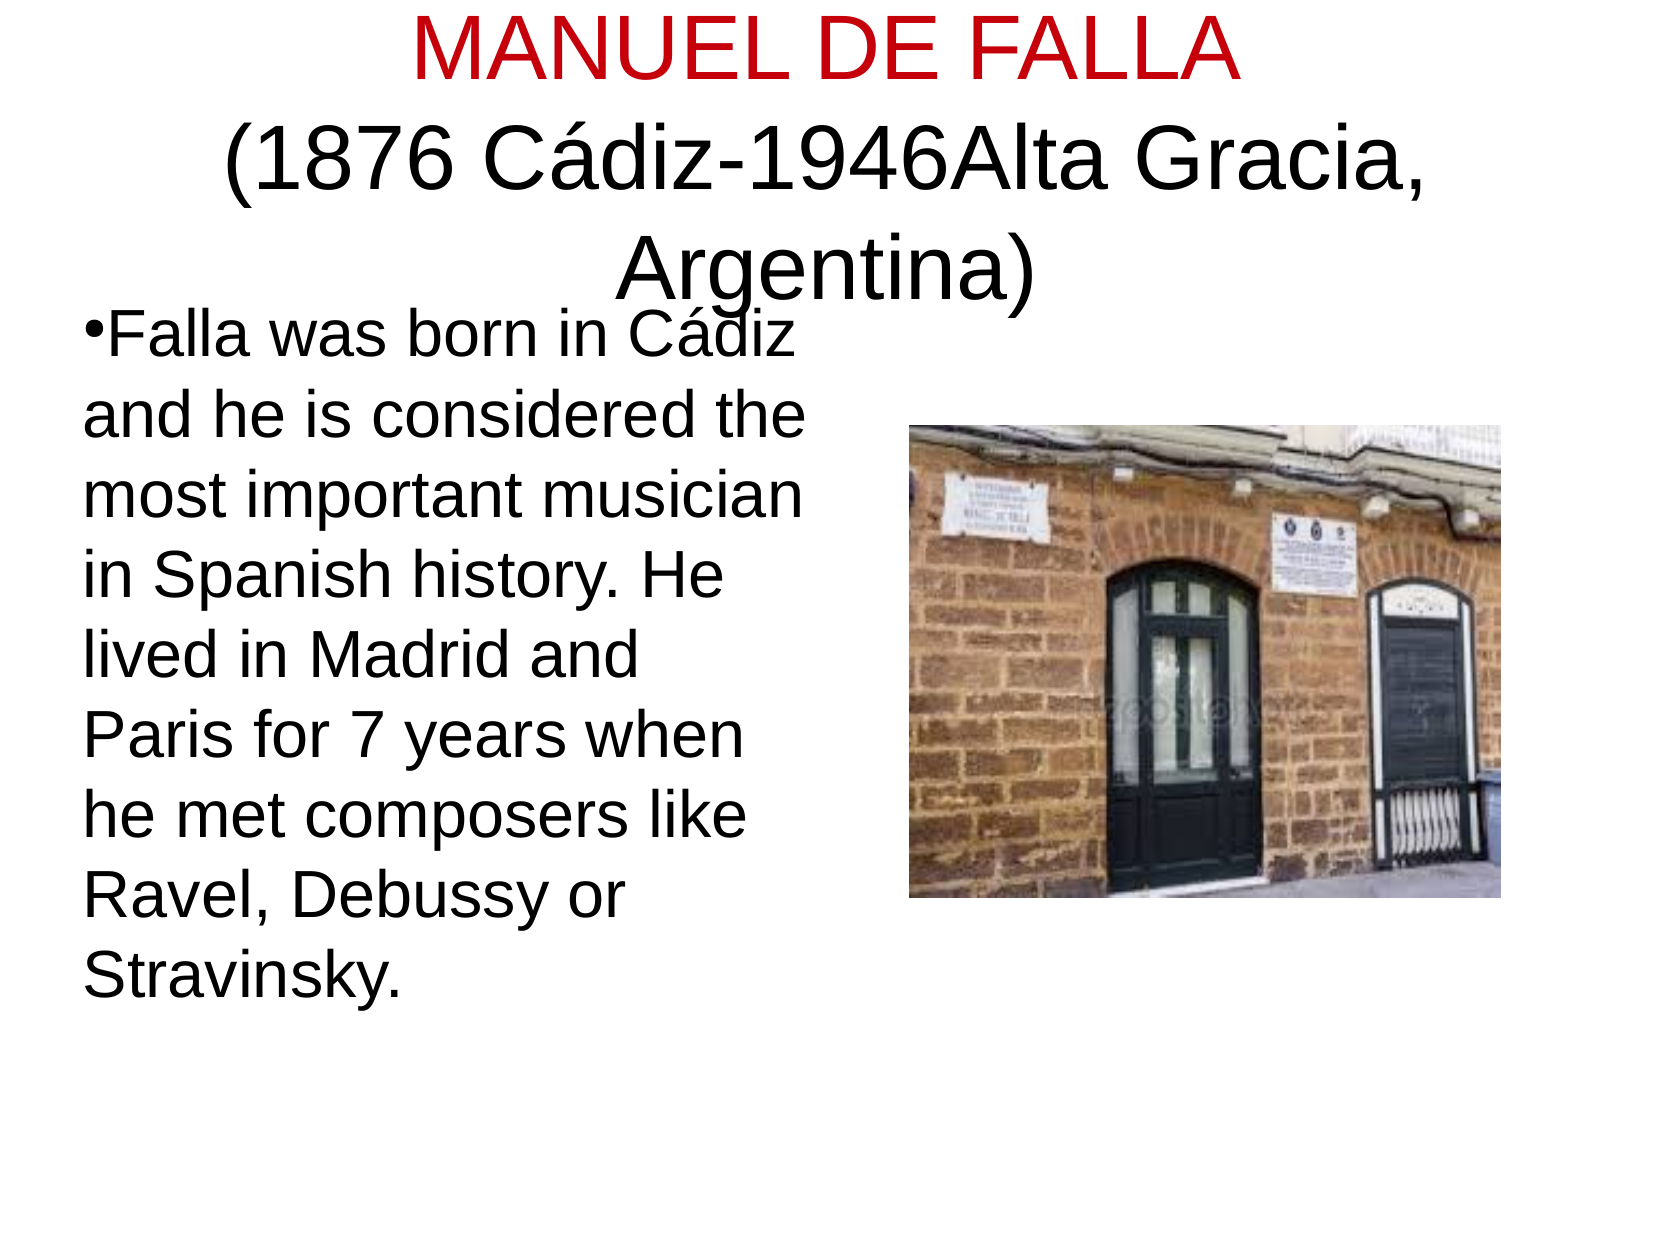

# MANUEL DE FALLA (1876 Cádiz-1946Alta Gracia, Argentina)
Falla was born in Cádiz and he is considered the most important musician in Spanish history. He lived in Madrid and Paris for 7 years when he met composers like Ravel, Debussy or Stravinsky.